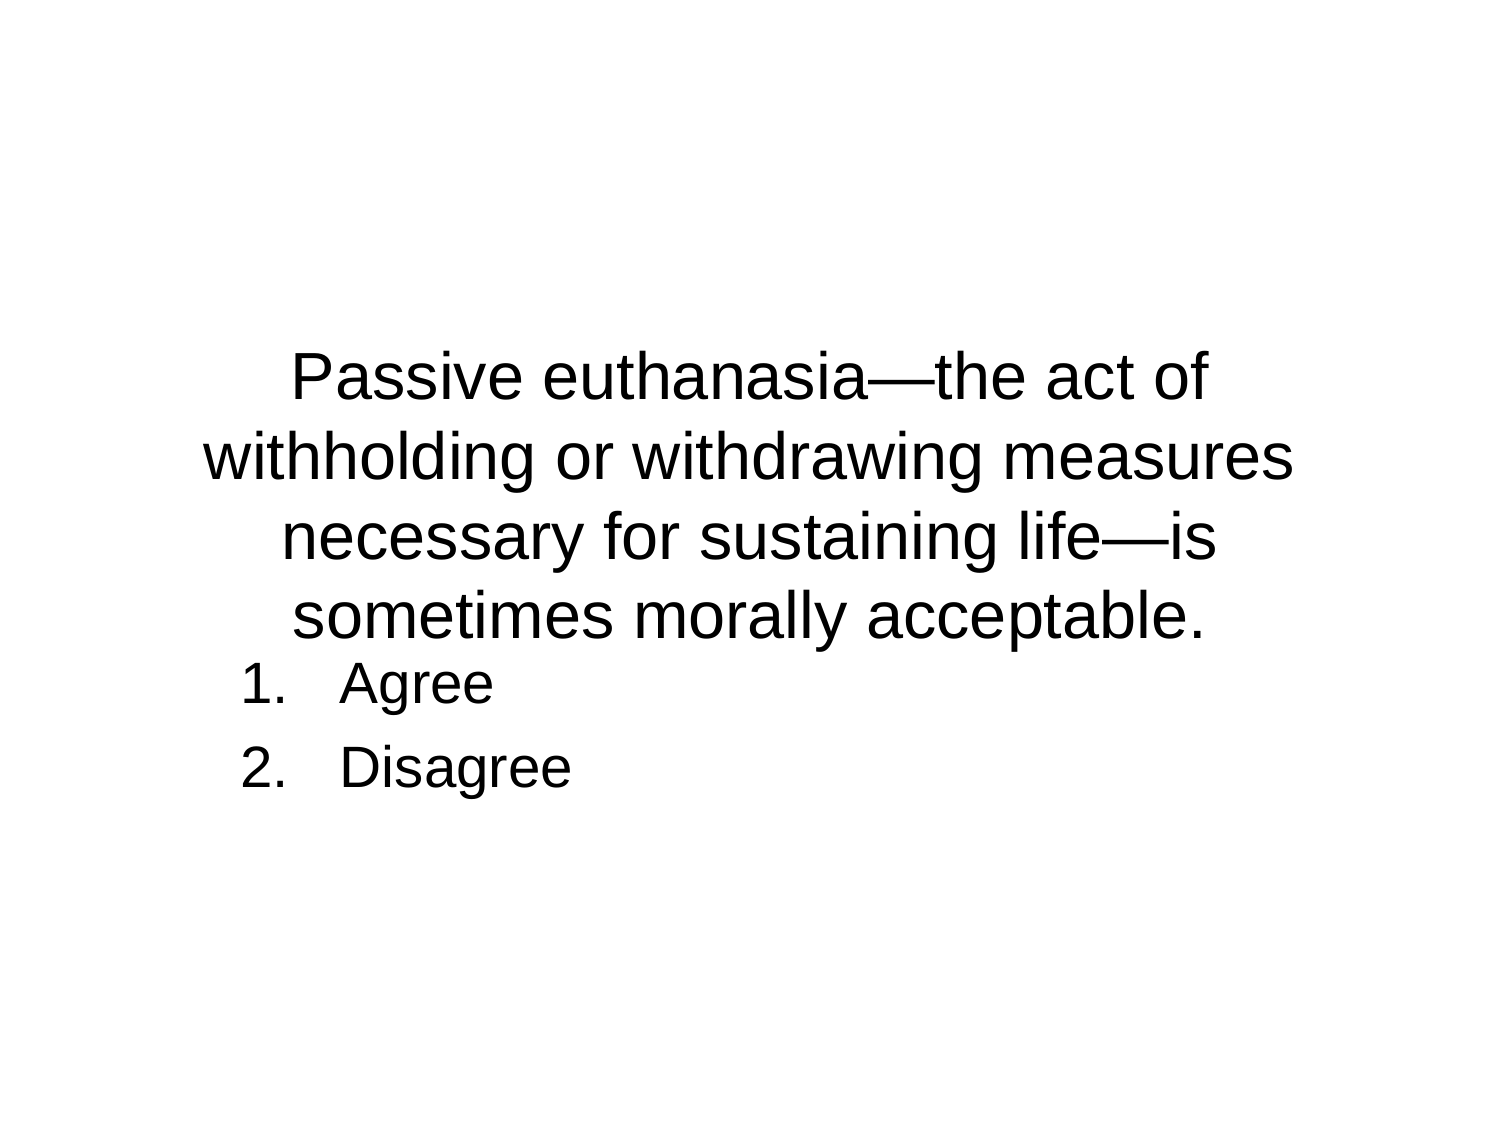

# Passive euthanasia—the act of withholding or withdrawing measures necessary for sustaining life—is sometimes morally acceptable.
Agree
Disagree